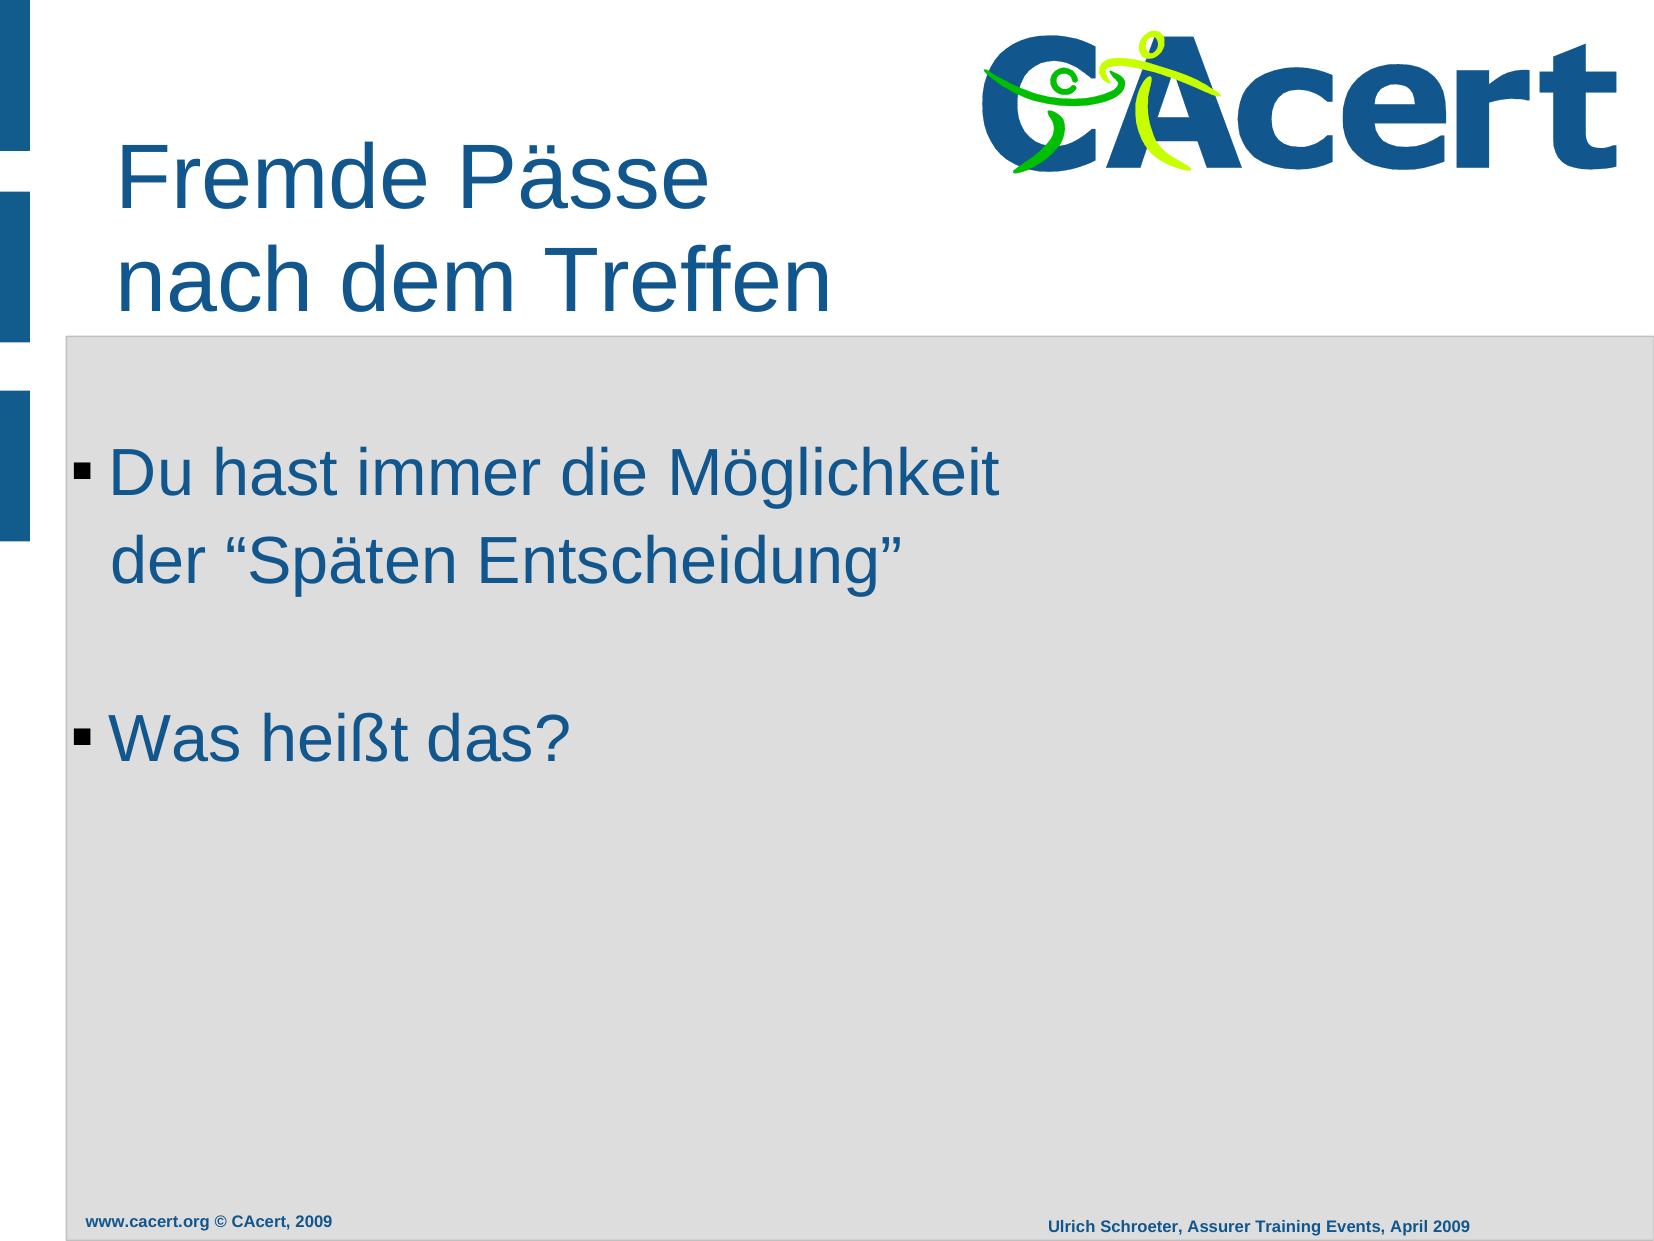

Fremde Pässe
nach dem Treffen
 Du hast immer die Möglichkeit
 der “Späten Entscheidung”
 Was heißt das?